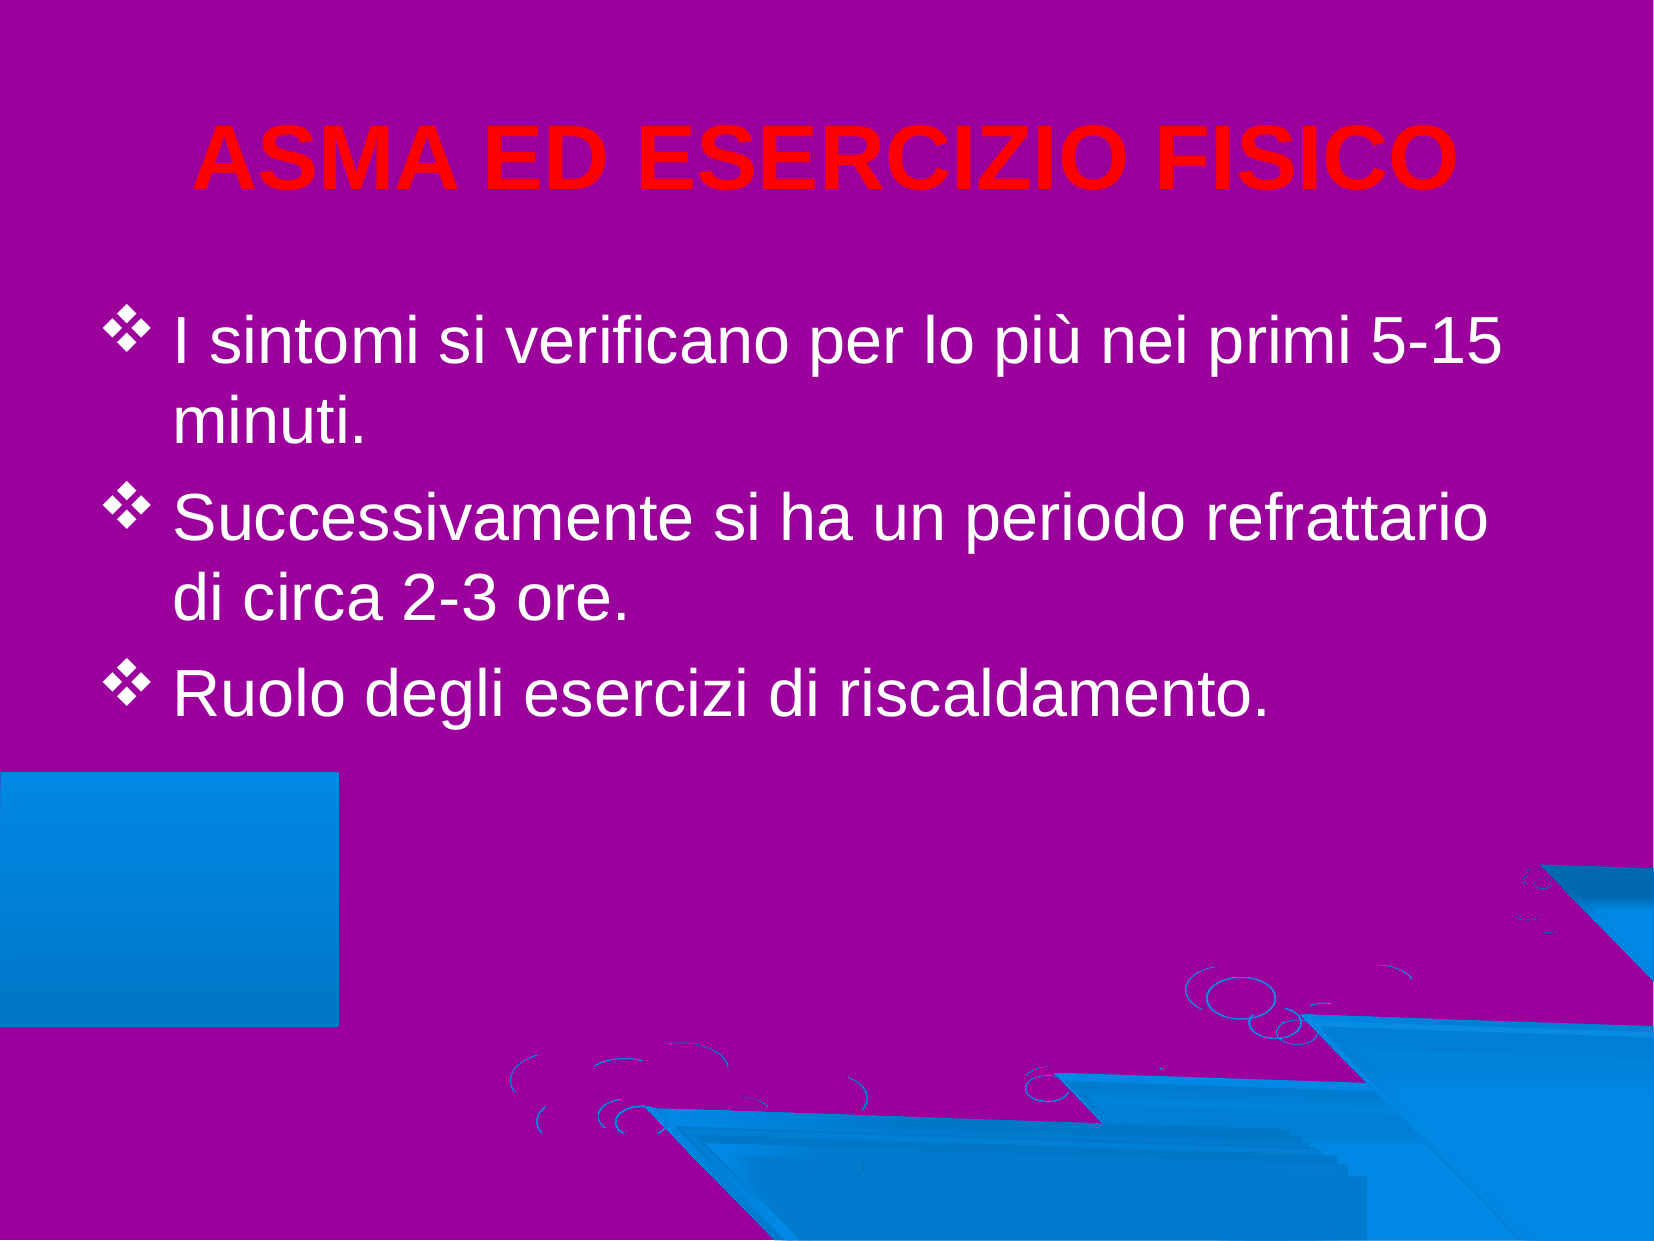

# ASMA ED ESERCIZIO FISICO
I sintomi si verificano per lo più nei primi 5-15 minuti.
Successivamente si ha un periodo refrattario di circa 2-3 ore.
Ruolo degli esercizi di riscaldamento.